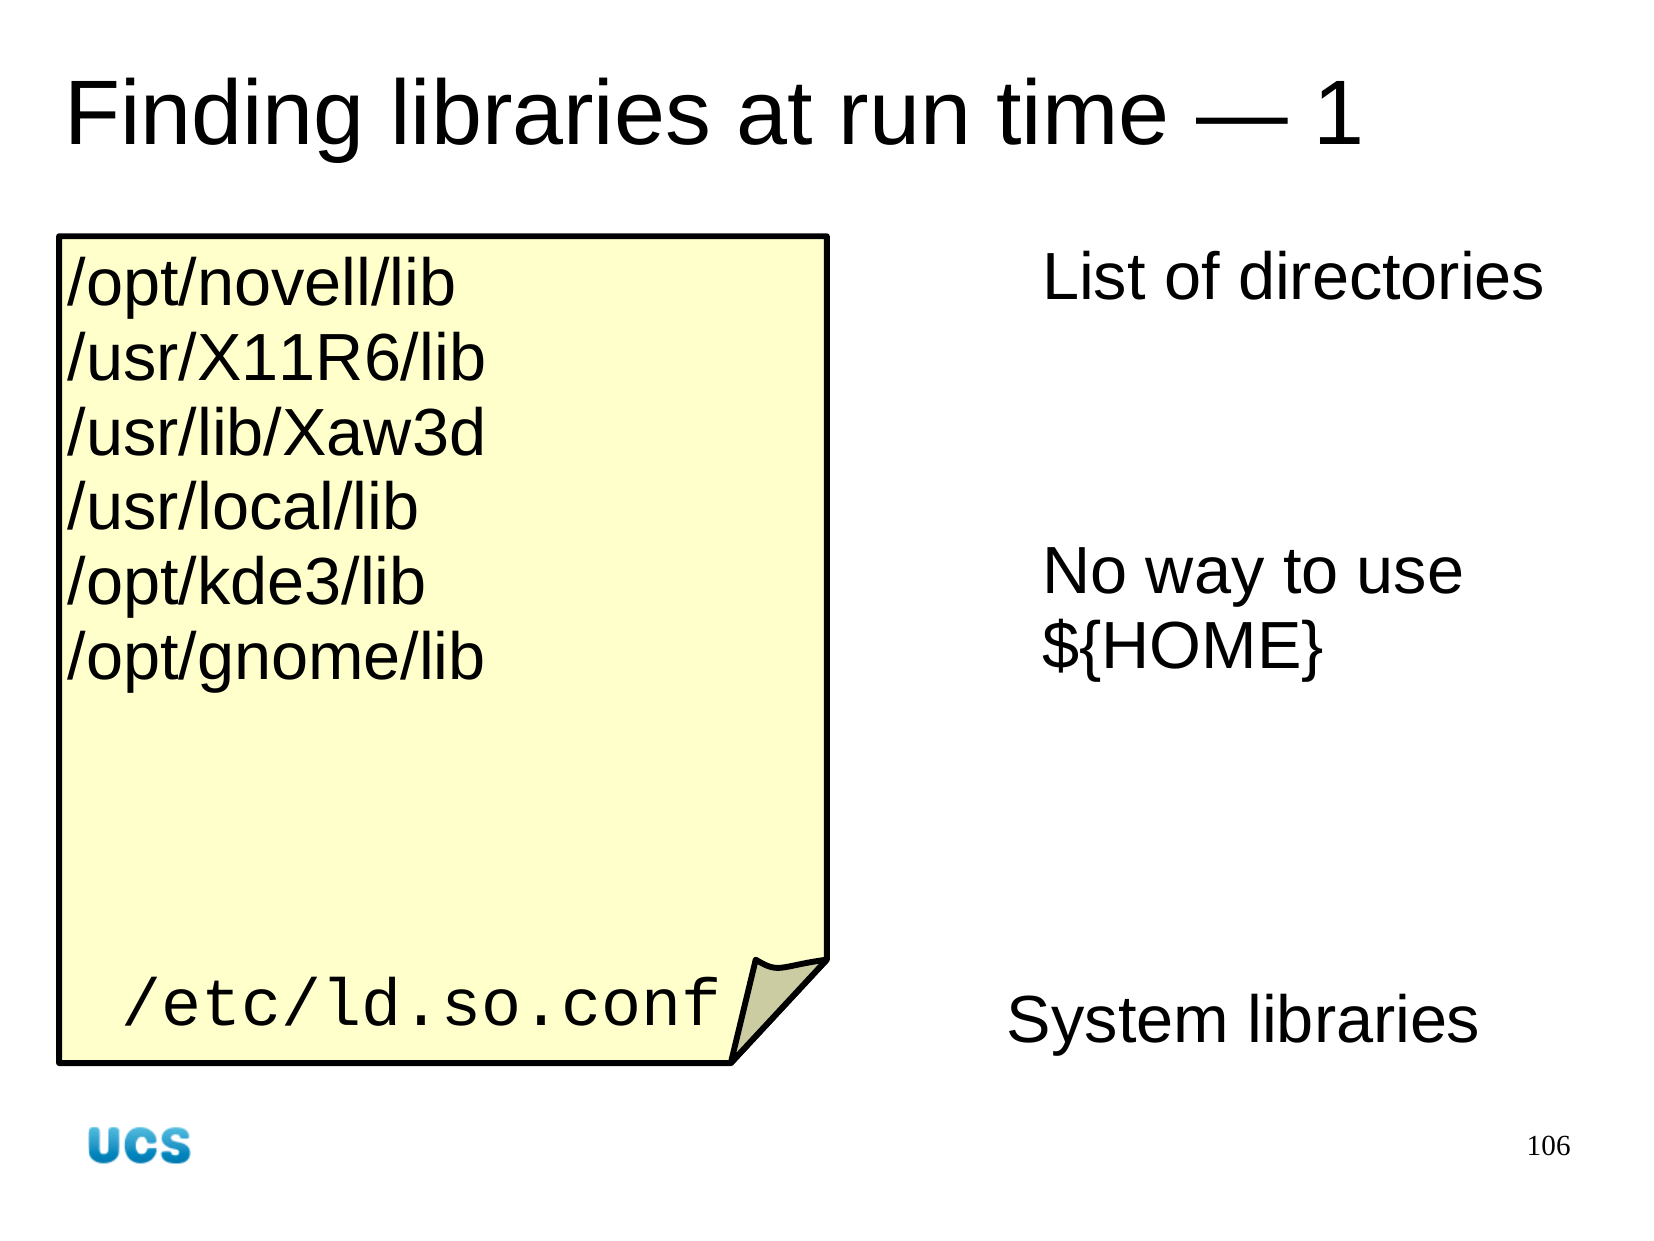

Finding libraries at run time ― 1
/opt/novell/lib
/usr/X11R6/lib
/usr/lib/Xaw3d
/usr/local/lib
/opt/kde3/lib
/opt/gnome/lib
List of directories
No way to use
${HOME}
/etc/ld.so.conf
System libraries
106